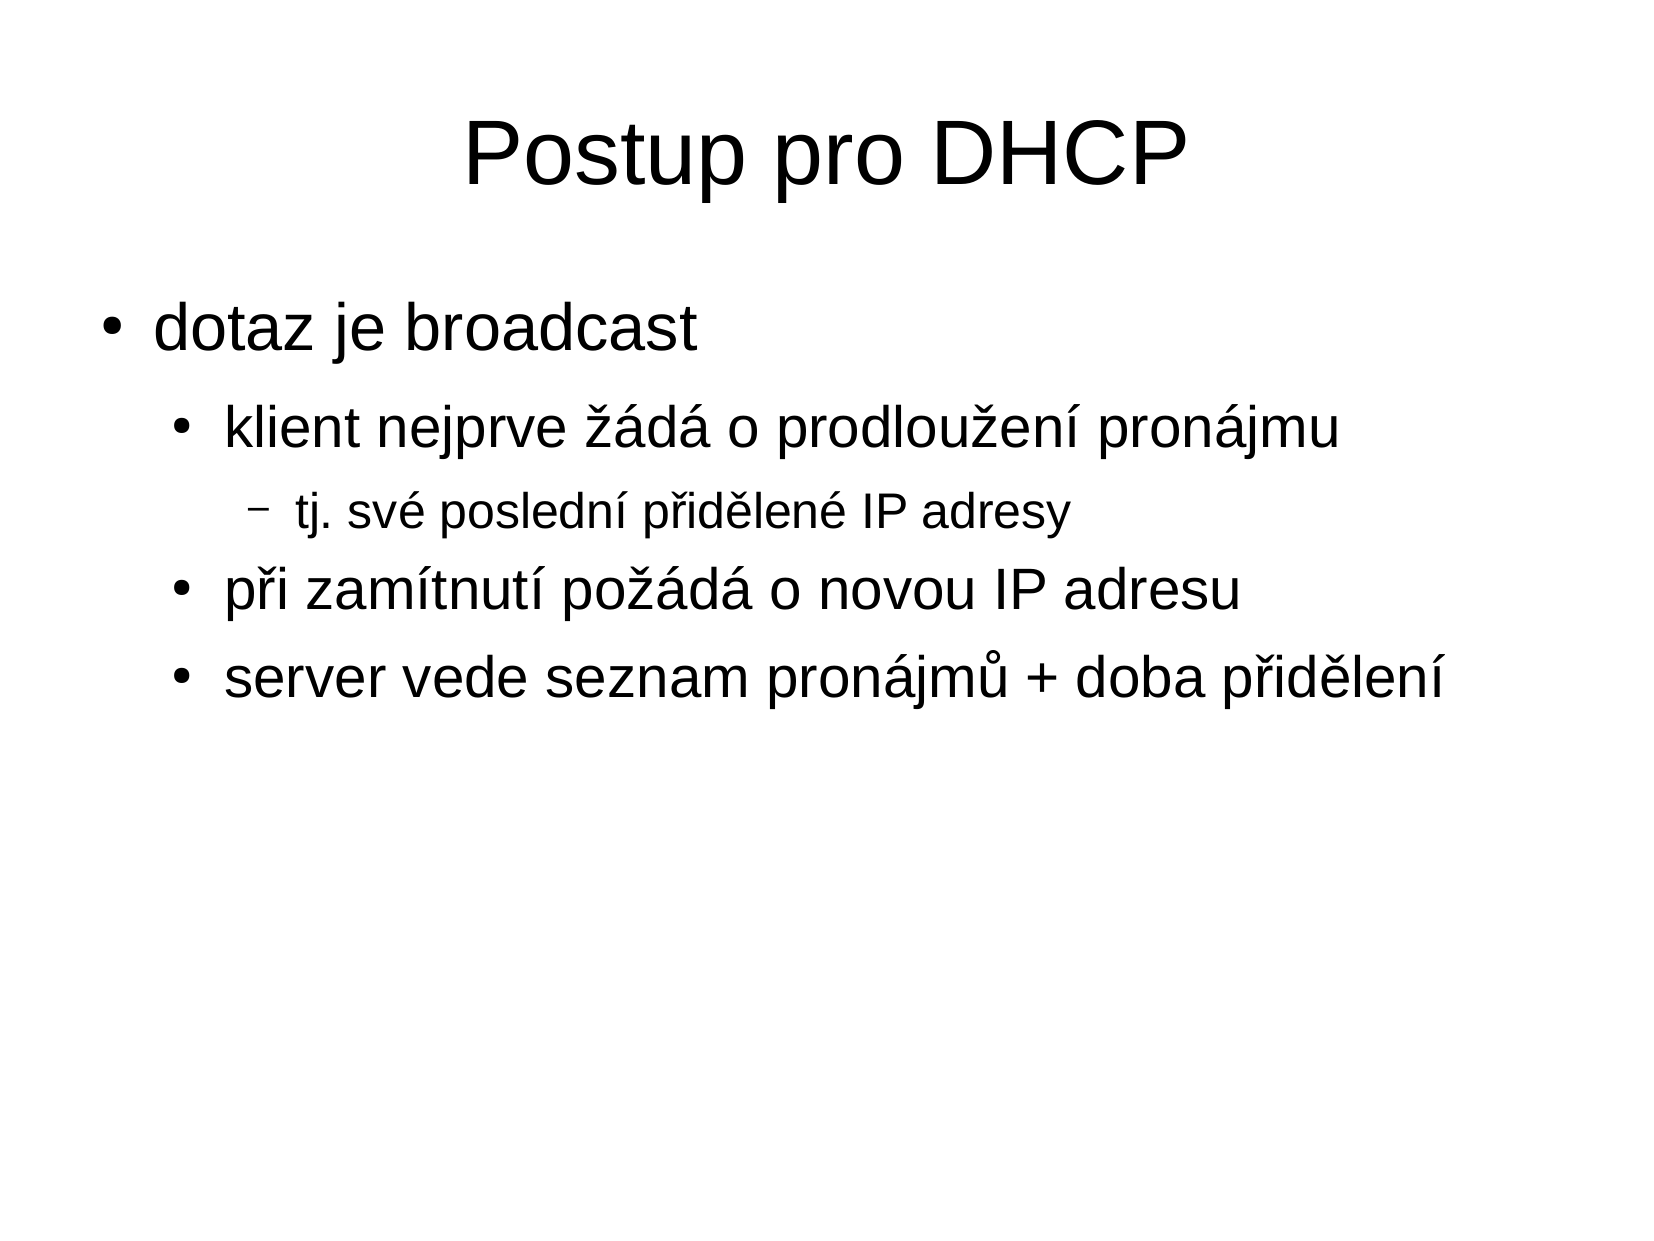

# Postup pro DHCP
dotaz je broadcast
klient nejprve žádá o prodloužení pronájmu
tj. své poslední přidělené IP adresy
při zamítnutí požádá o novou IP adresu
server vede seznam pronájmů + doba přidělení